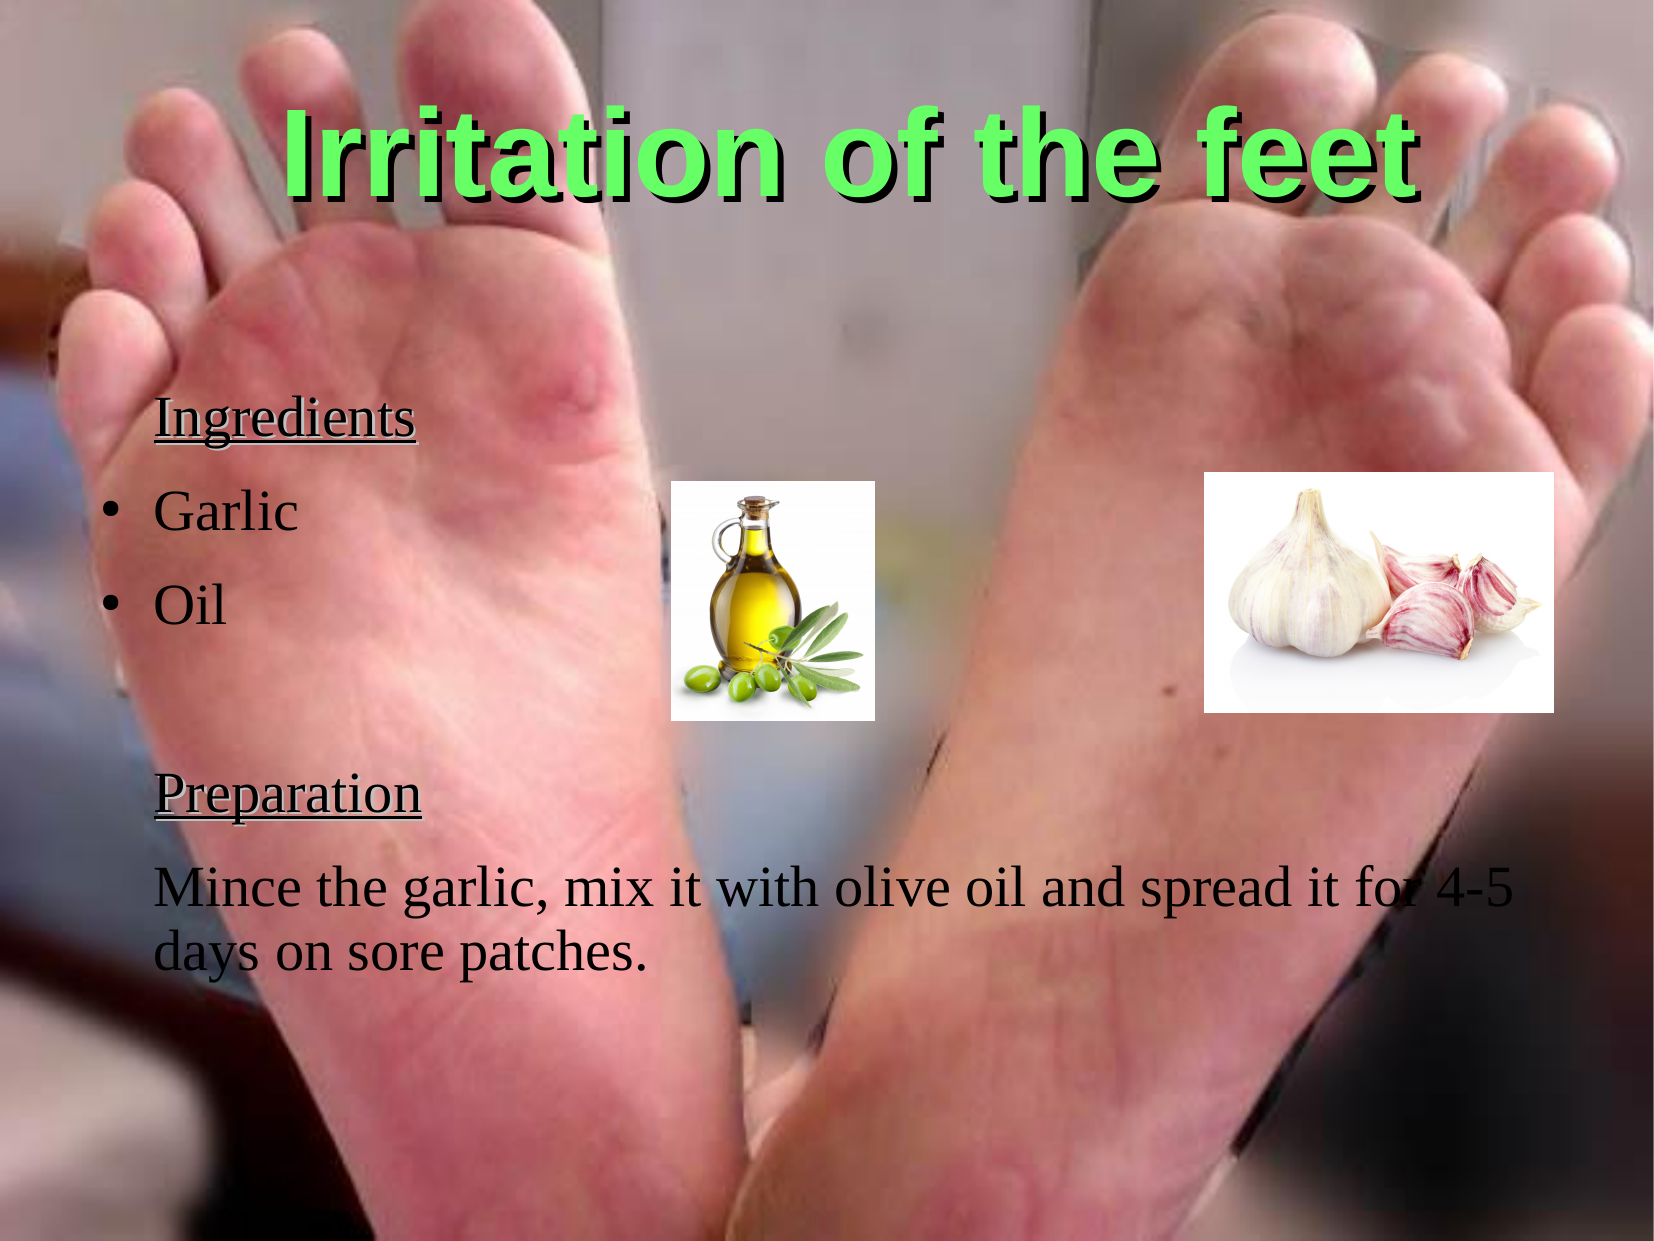

# Irritation of the feet
Ingredients
Garlic
Oil
Preparation
Mince the garlic, mix it with olive oil and spread it for 4-5 days on sore patches.